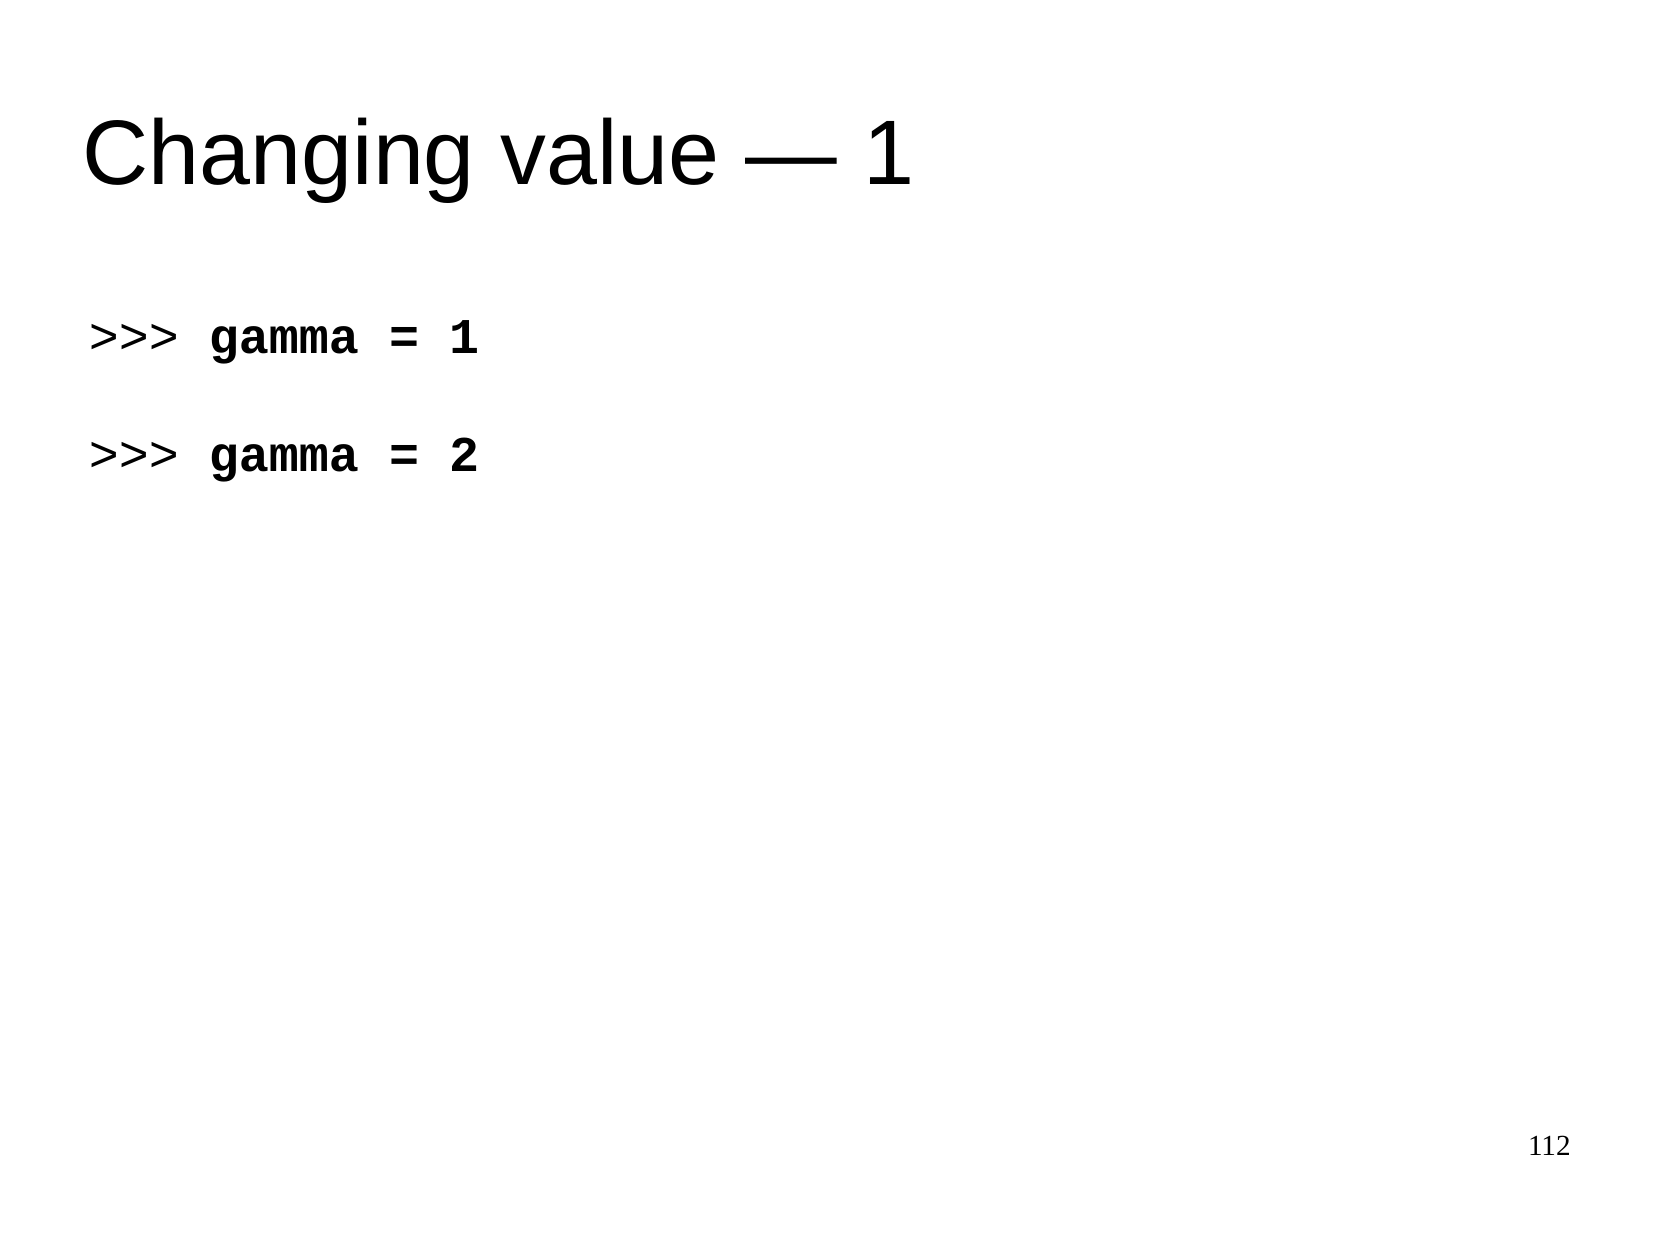

# Changing value — 1
>>>
gamma = 1
>>>
gamma = 2
112